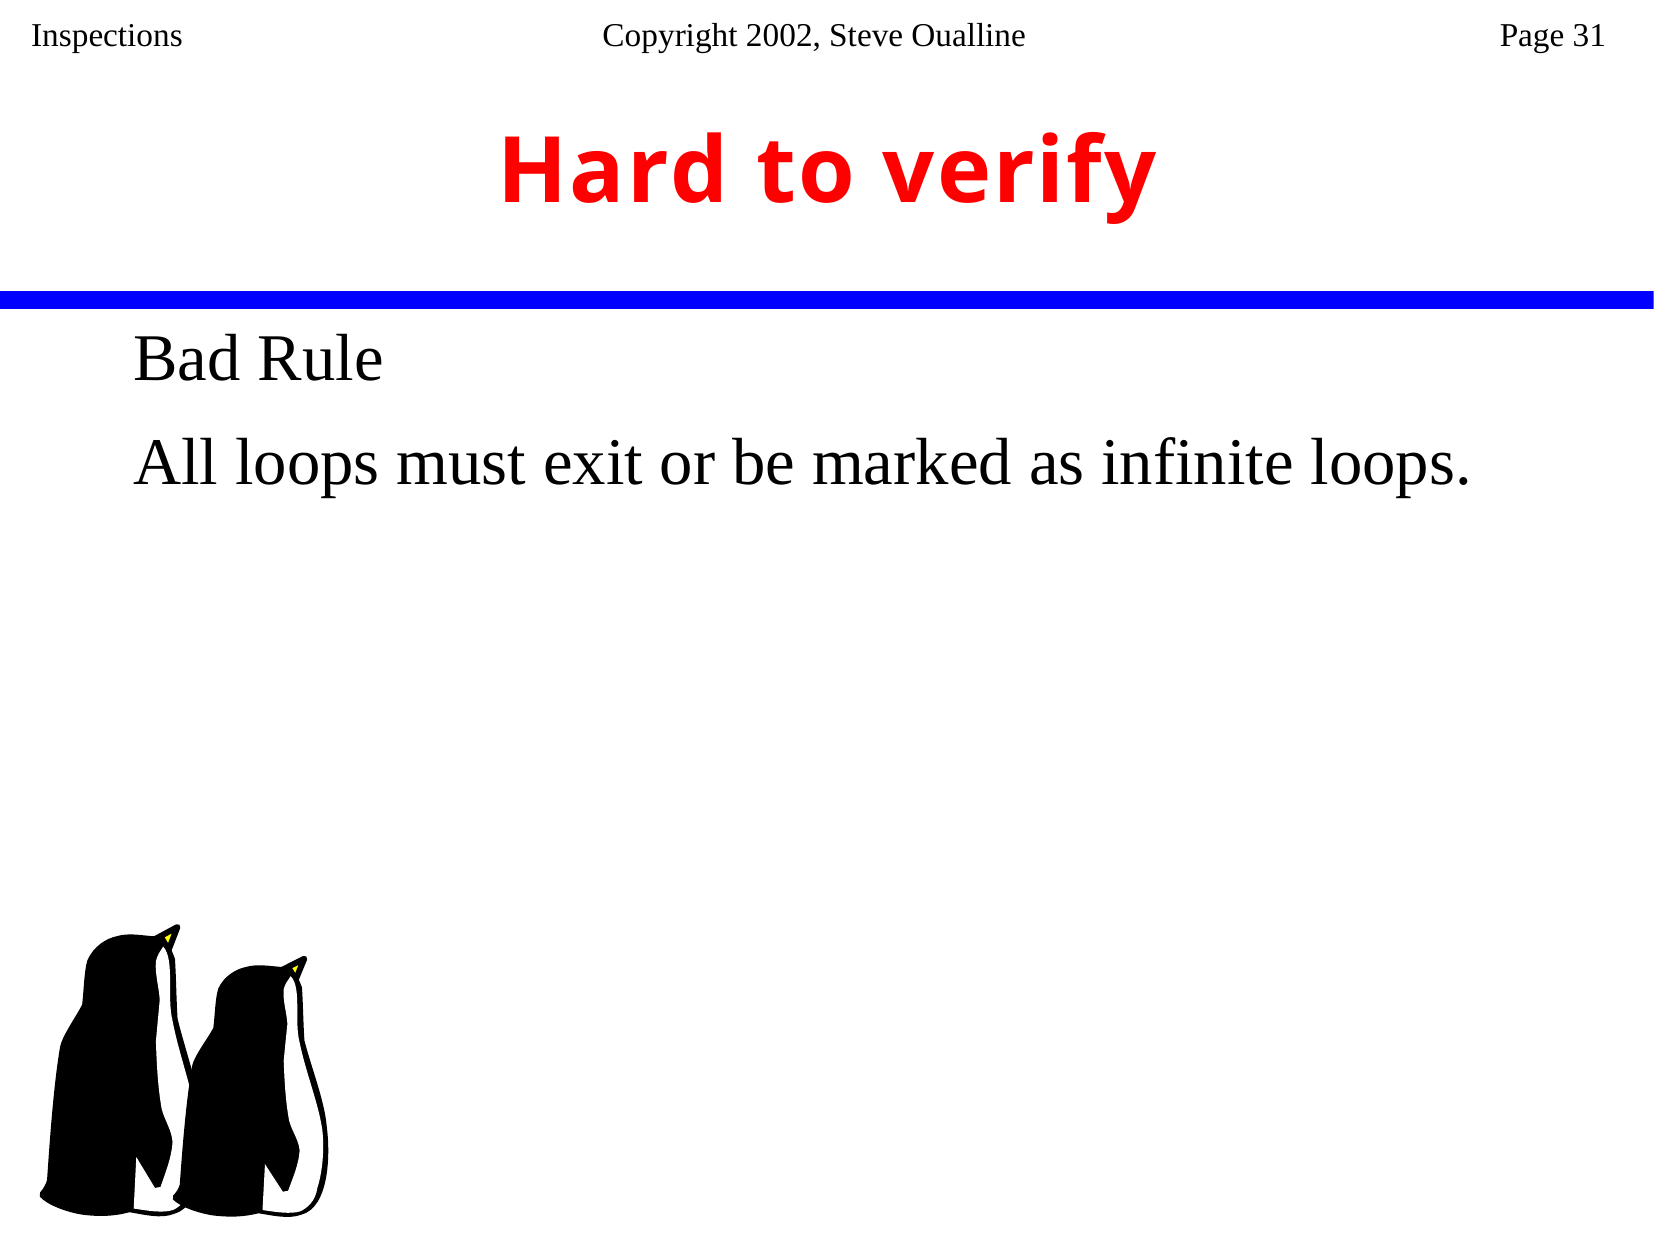

# Hard to verify
Bad Rule
All loops must exit or be marked as infinite loops.